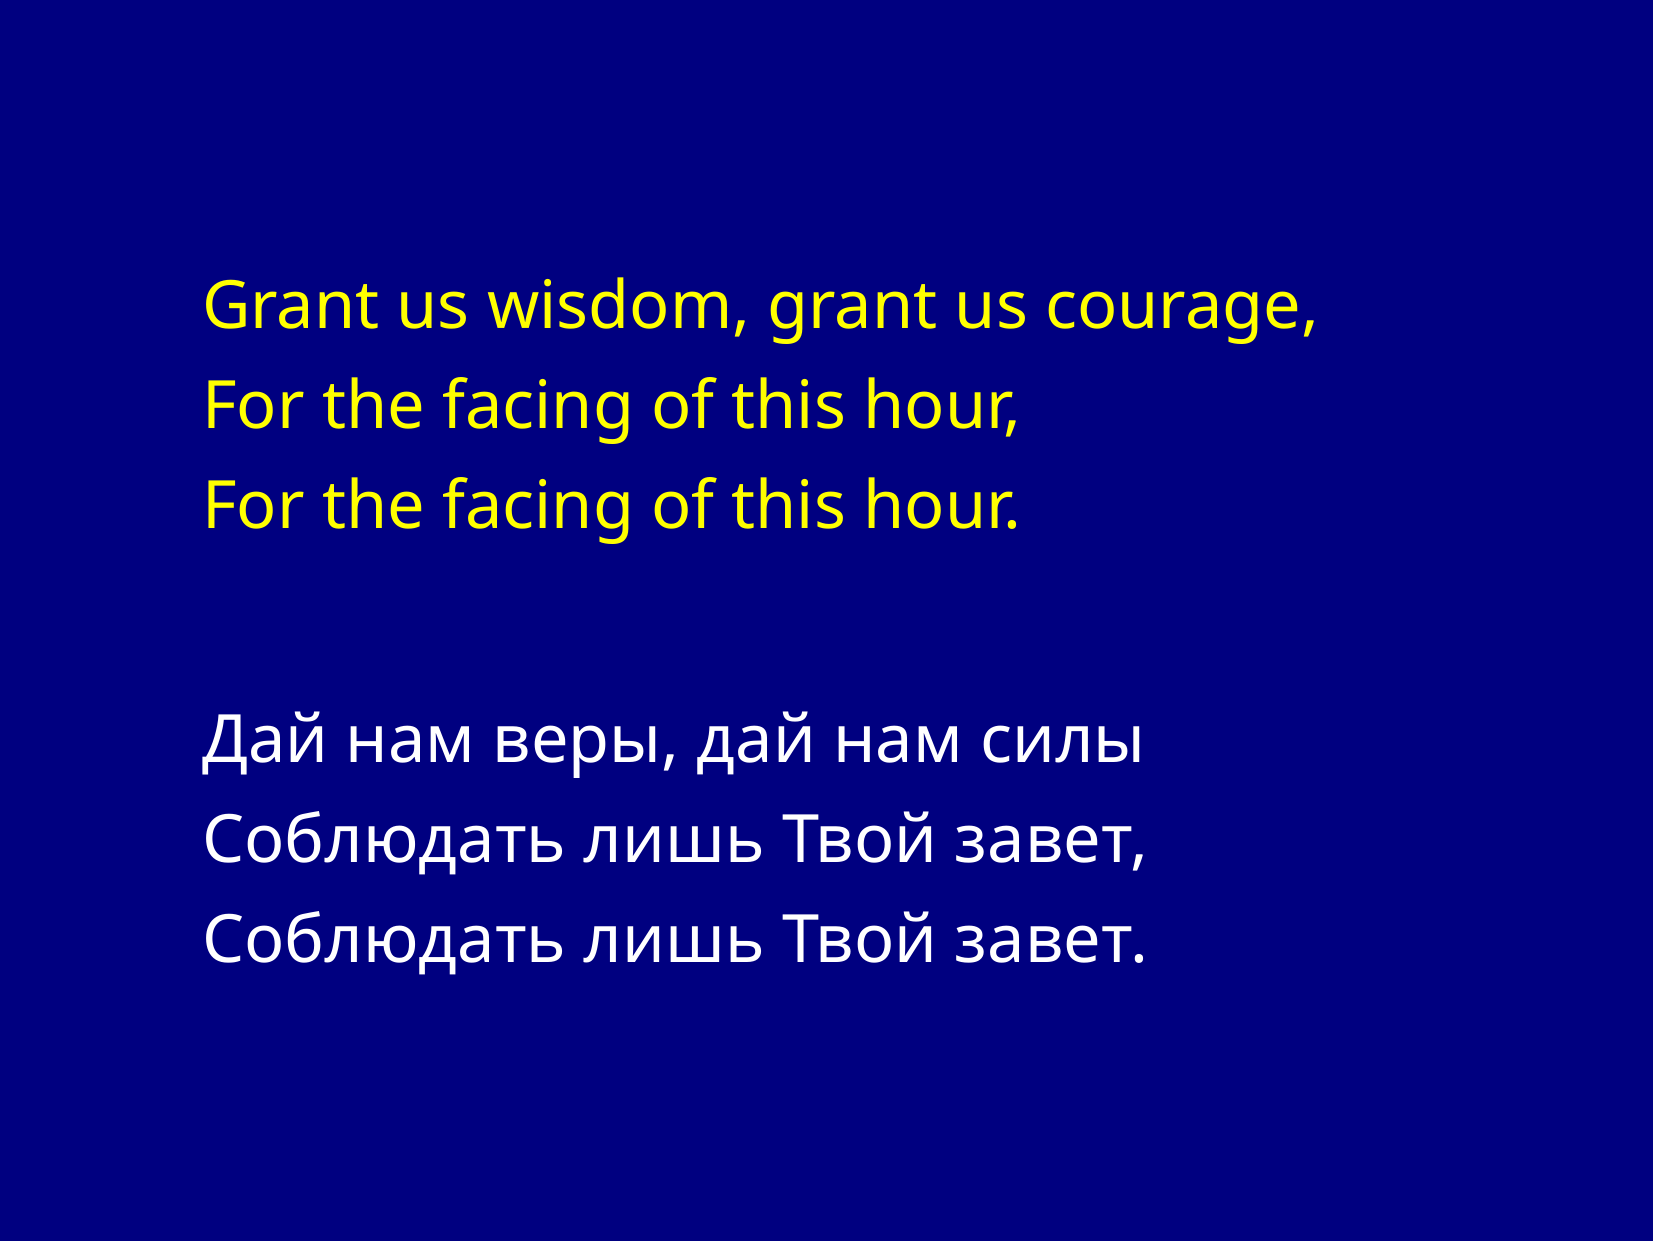

Grant us wisdom, grant us courage,
	For the facing of this hour,
	For the facing of this hour.
	Дай нам веры, дай нам силы
	Соблюдать лишь Твой завет,
	Соблюдать лишь Твой завет.